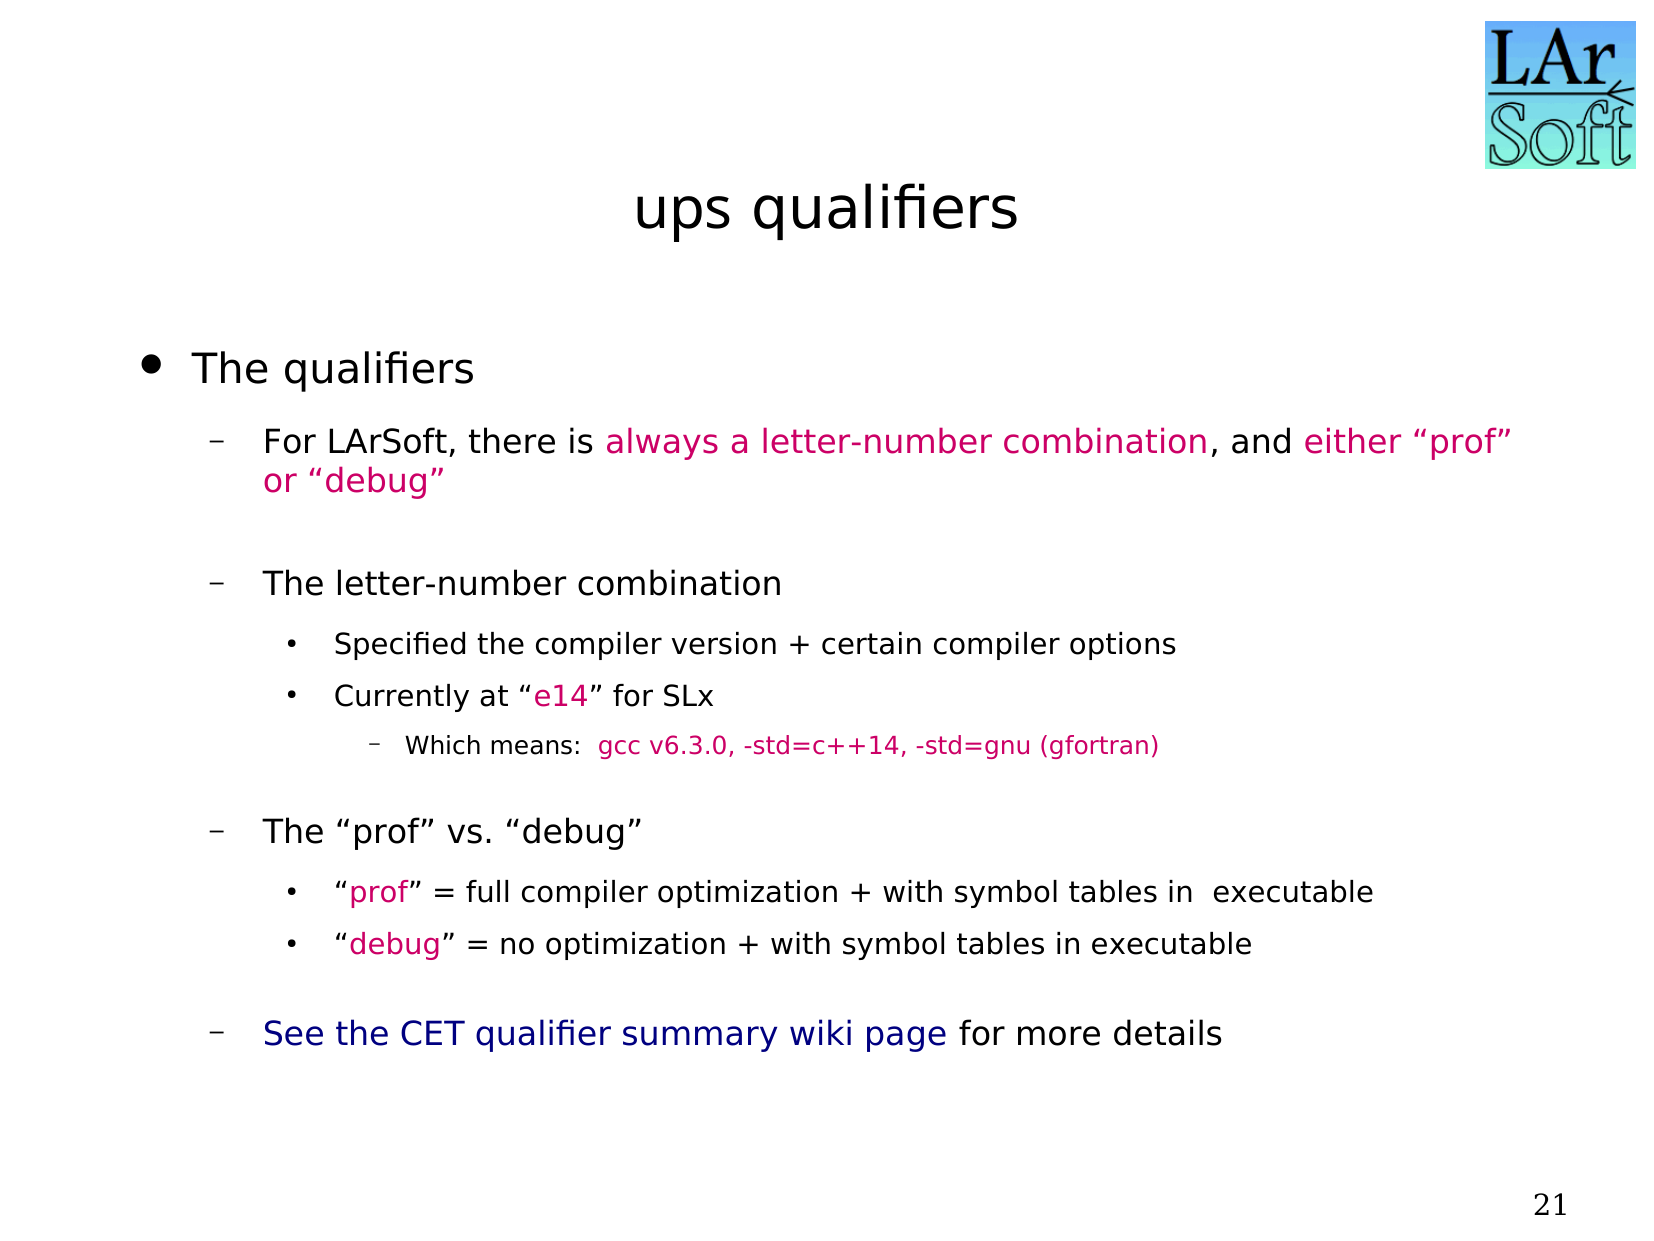

# ups qualifiers
The qualifiers
For LArSoft, there is always a letter-number combination, and either “prof” or “debug”
The letter-number combination
Specified the compiler version + certain compiler options
Currently at “e14” for SLx
Which means: gcc v6.3.0, -std=c++14, -std=gnu (gfortran)
The “prof” vs. “debug”
“prof” = full compiler optimization + with symbol tables in executable
“debug” = no optimization + with symbol tables in executable
See the CET qualifier summary wiki page for more details
21